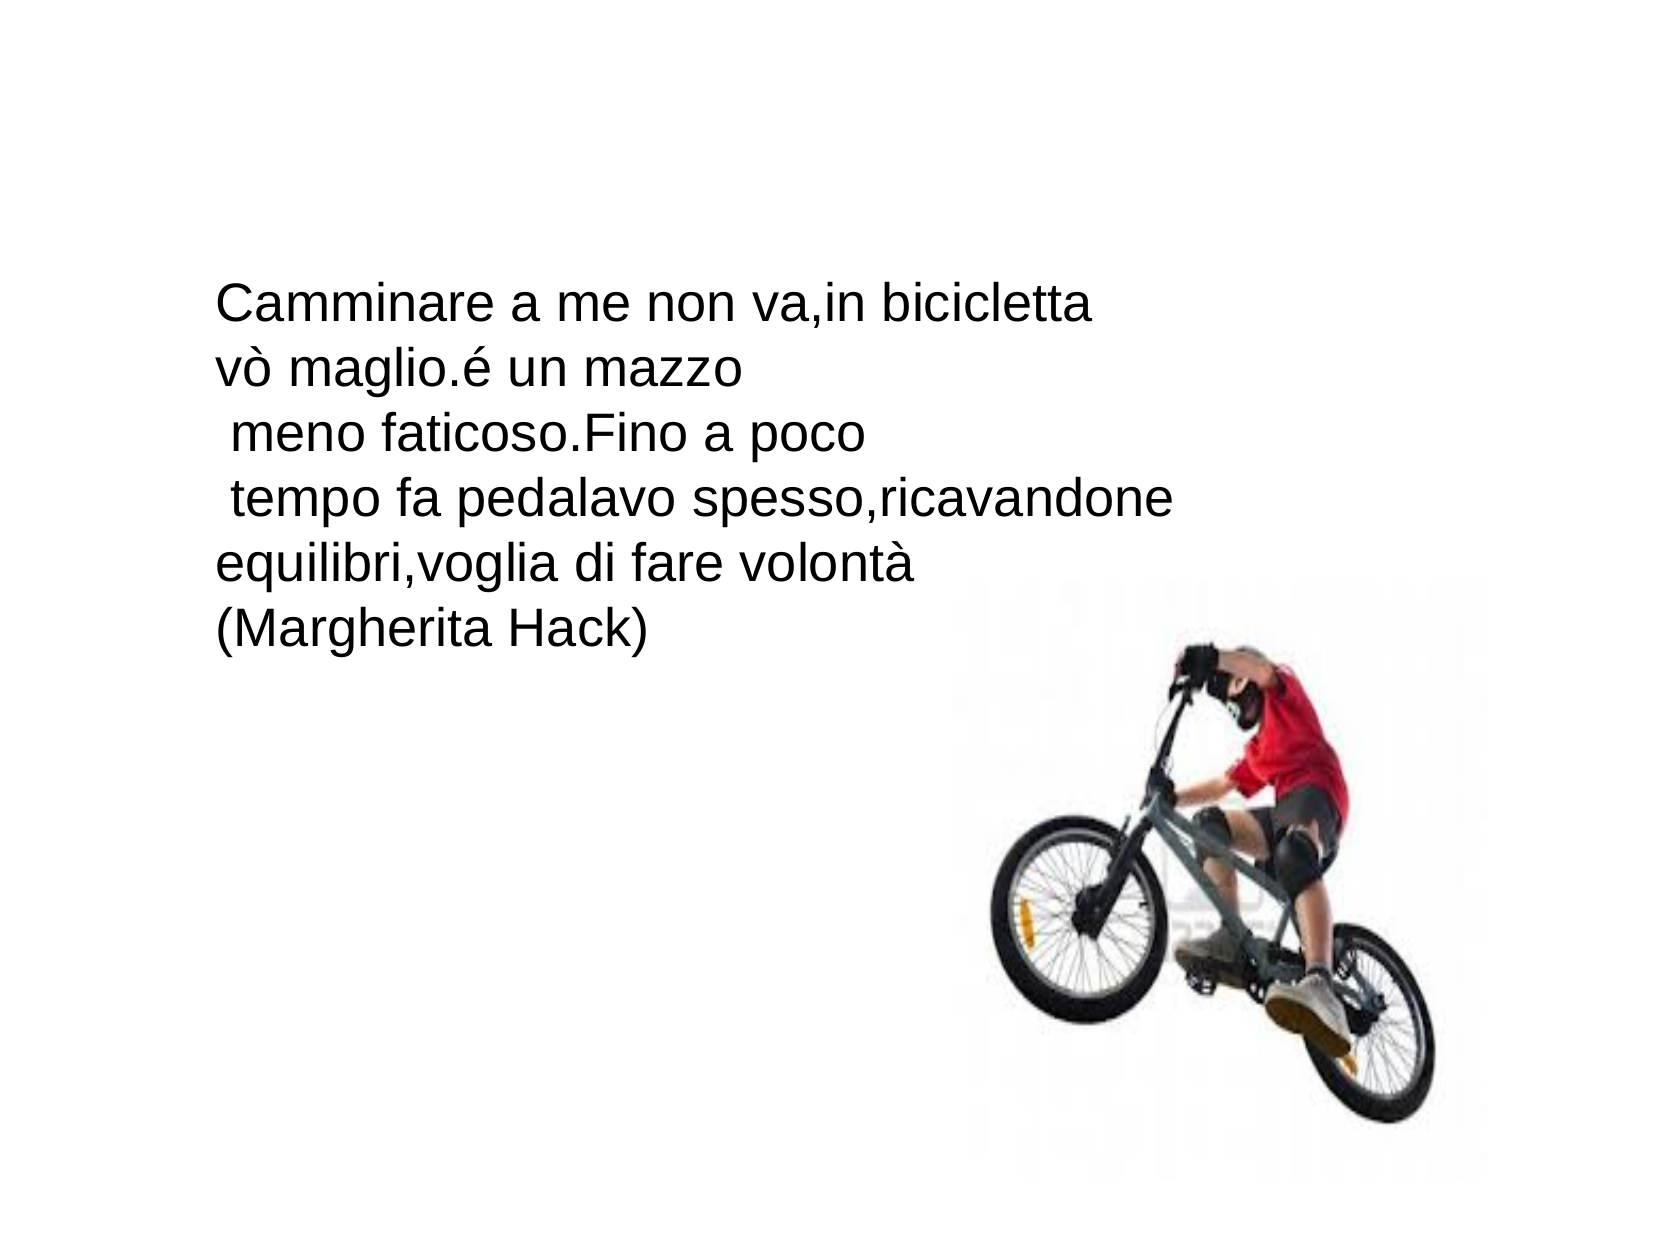

Camminare a me non va,in bicicletta
vò maglio.é un mazzo
 meno faticoso.Fino a poco
 tempo fa pedalavo spesso,ricavandone
equilibri,voglia di fare volontà
(Margherita Hack)